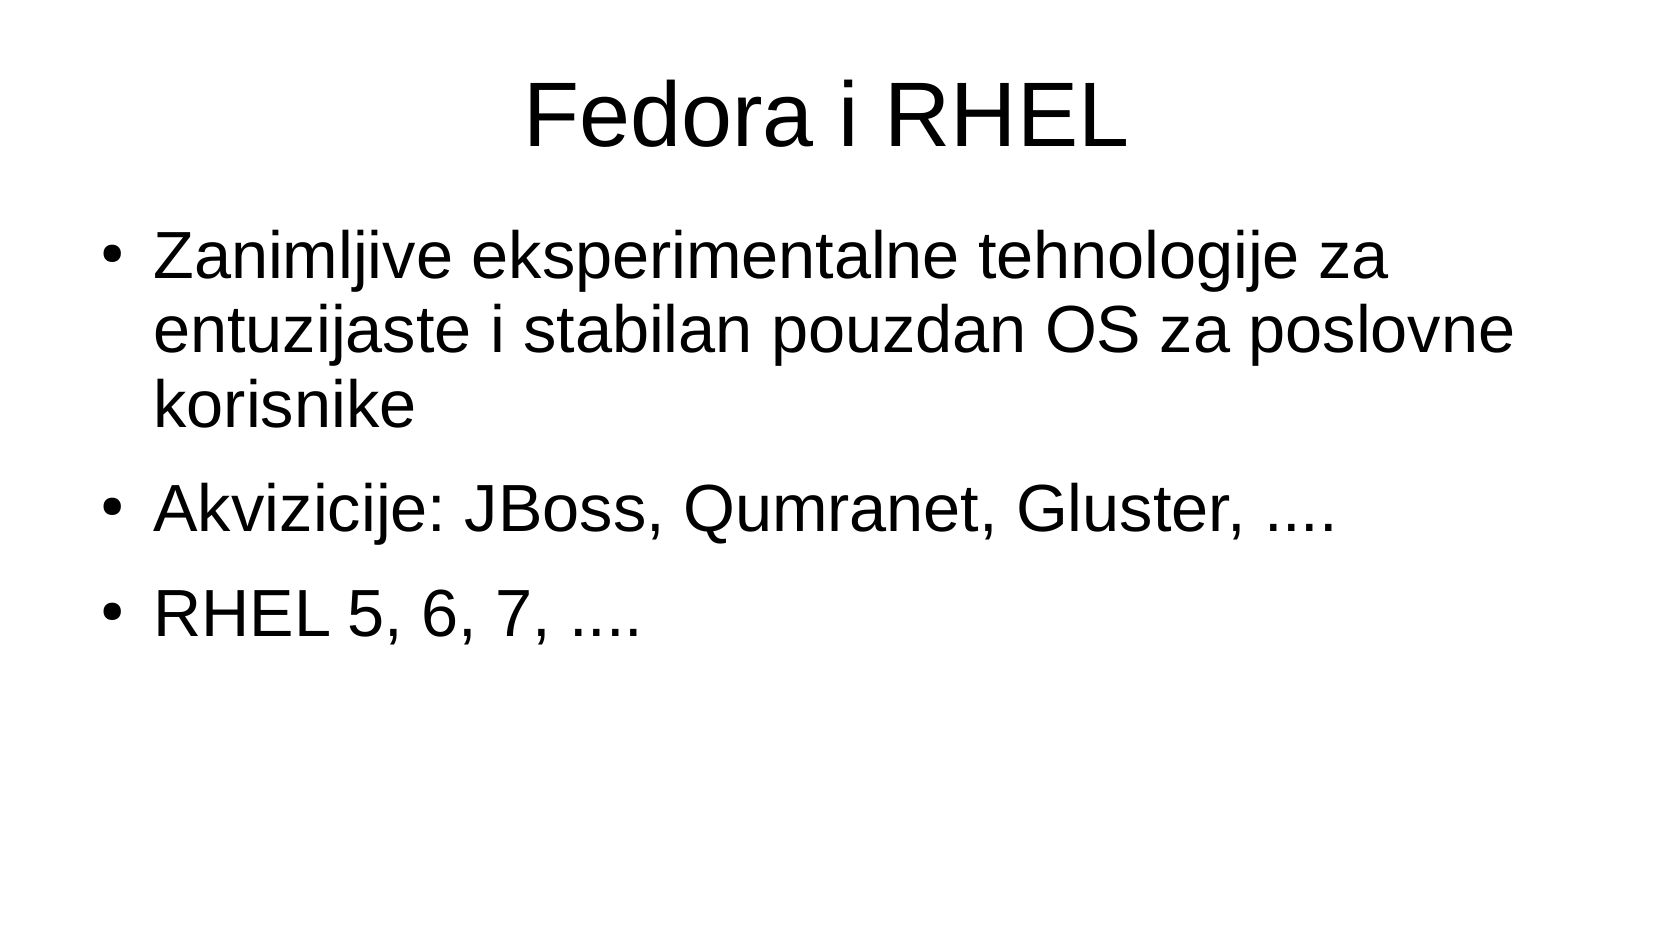

# Fedora i RHEL
Zanimljive eksperimentalne tehnologije za entuzijaste i stabilan pouzdan OS za poslovne korisnike
Akvizicije: JBoss, Qumranet, Gluster, ....
RHEL 5, 6, 7, ....